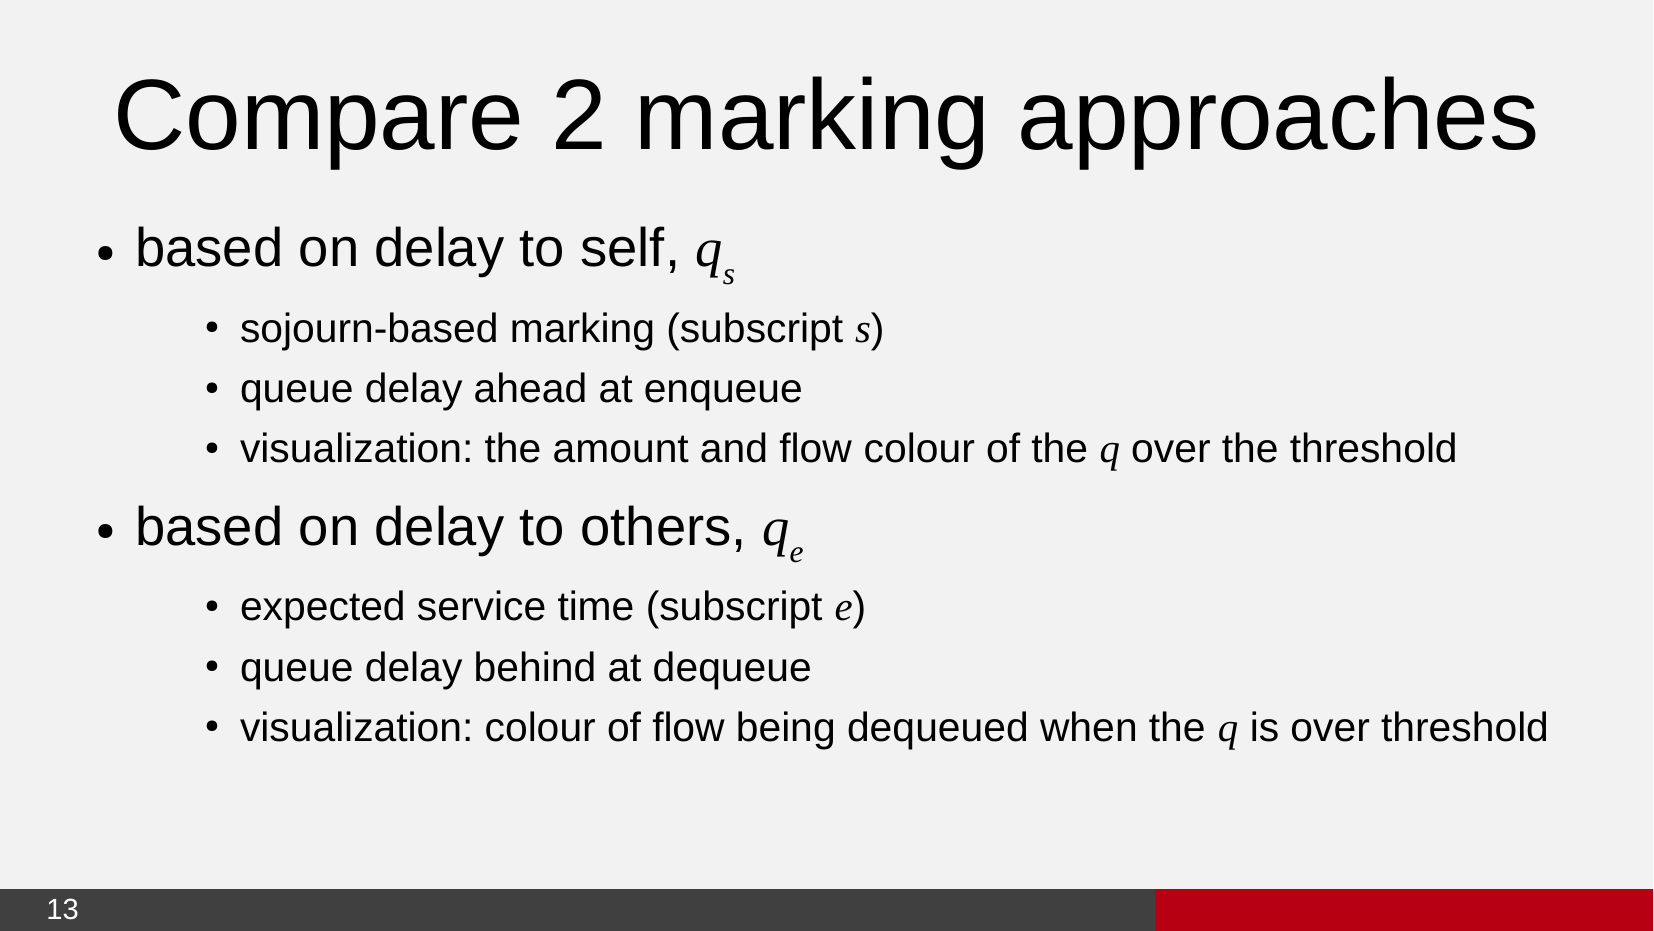

# Compare 2 marking approaches
based on delay to self, qs
sojourn-based marking (subscript s)
queue delay ahead at enqueue
visualization: the amount and flow colour of the q over the threshold
based on delay to others, qe
expected service time (subscript e)
queue delay behind at dequeue
visualization: colour of flow being dequeued when the q is over threshold
13